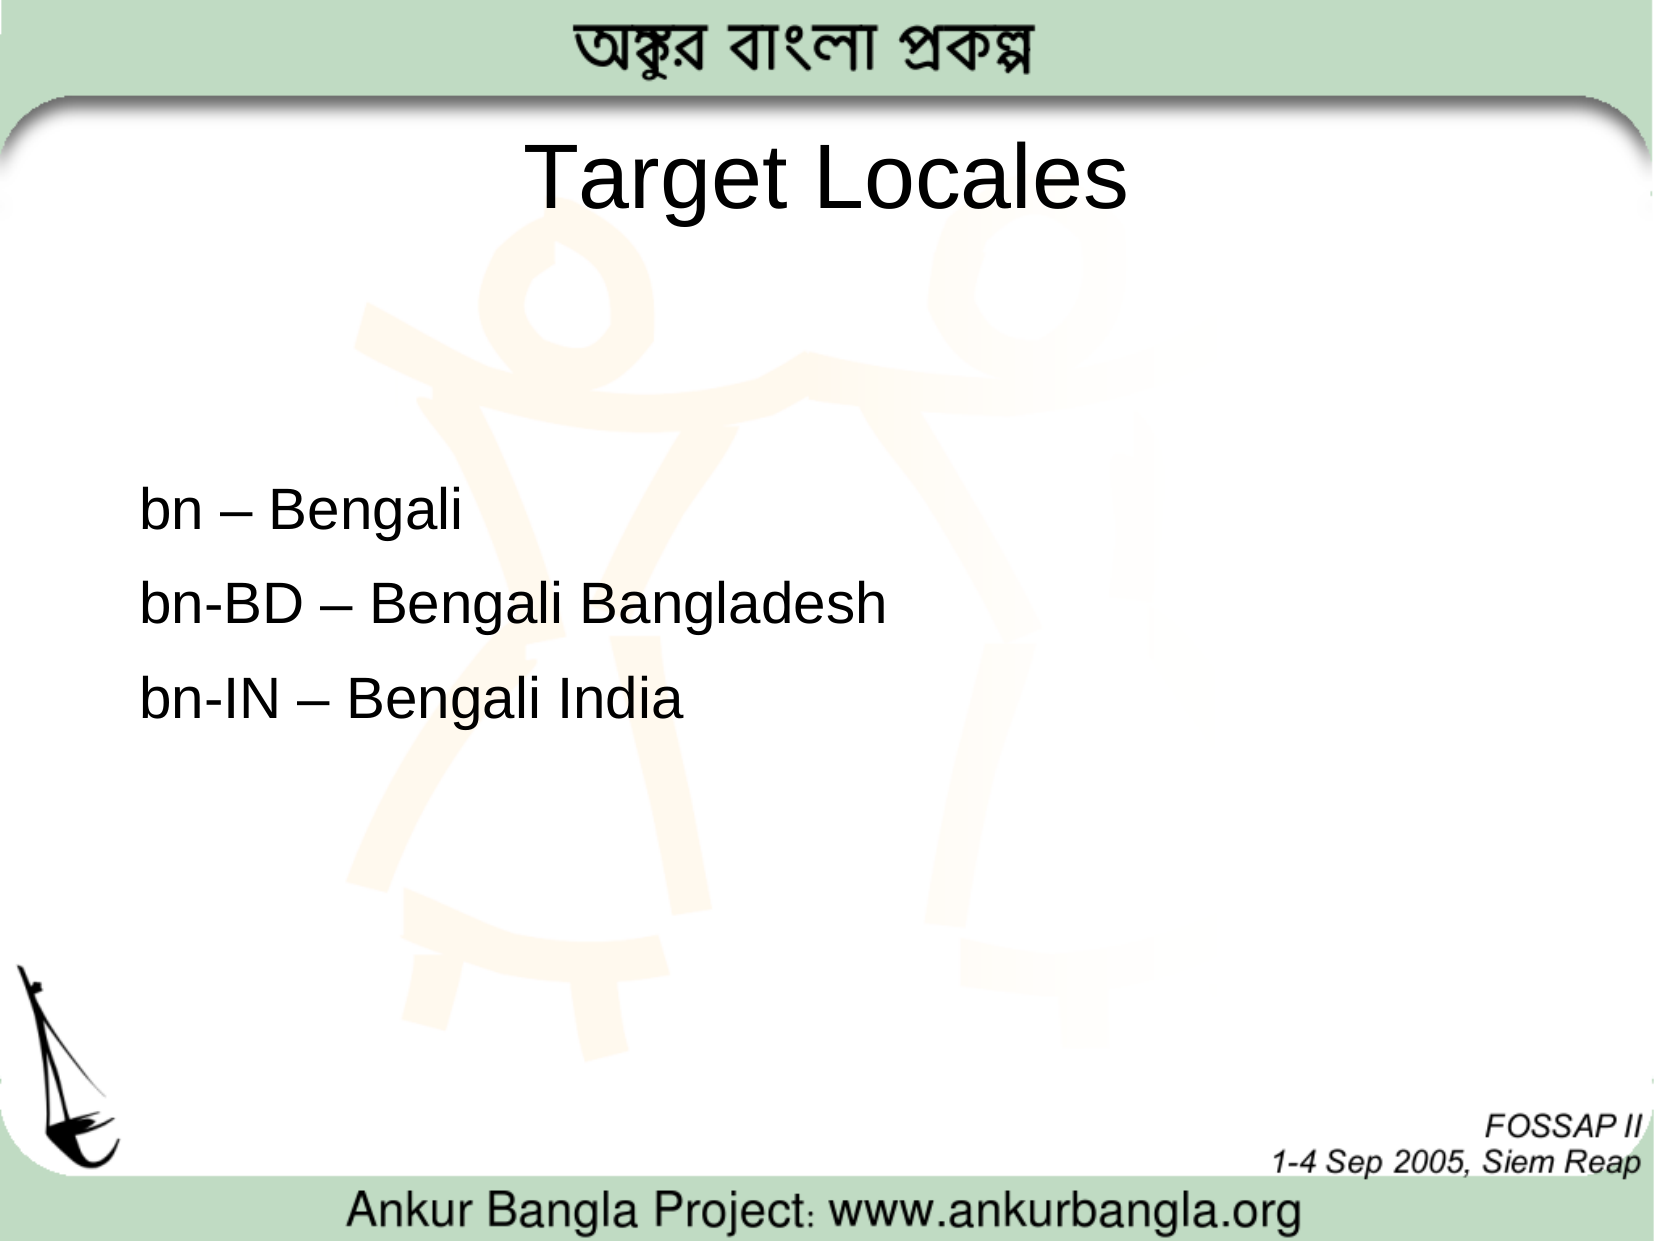

# Target Locales
bn – Bengali
bn-BD – Bengali Bangladesh
bn-IN – Bengali India